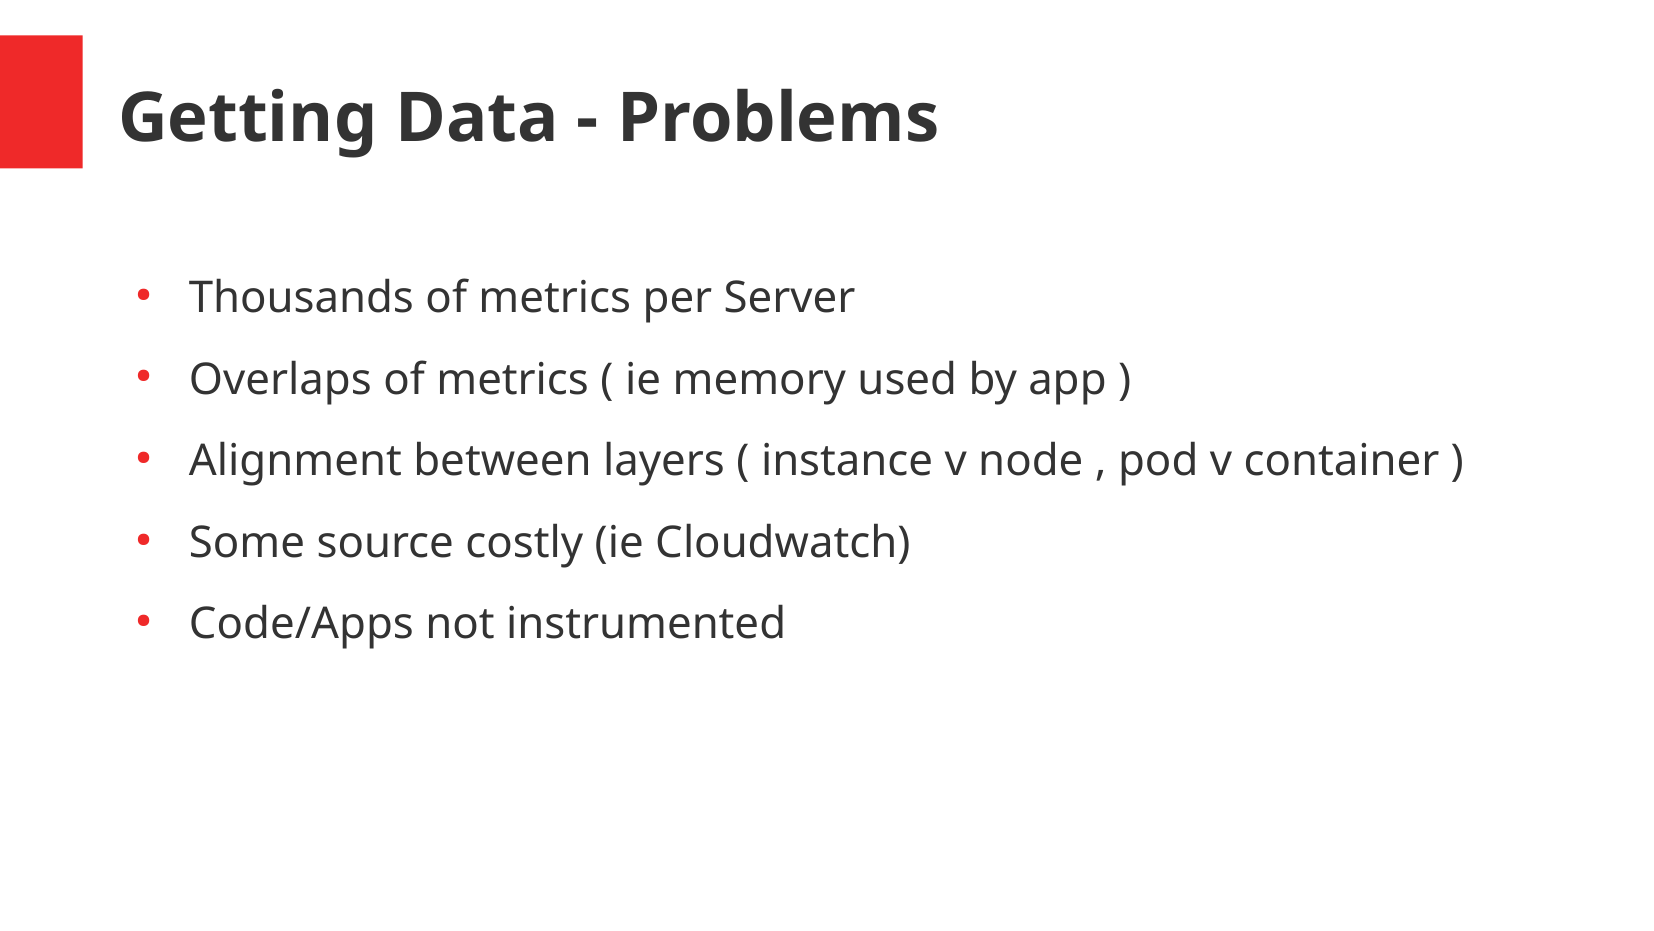

# Getting Data - Problems
Thousands of metrics per Server
Overlaps of metrics ( ie memory used by app )
Alignment between layers ( instance v node , pod v container )
Some source costly (ie Cloudwatch)
Code/Apps not instrumented